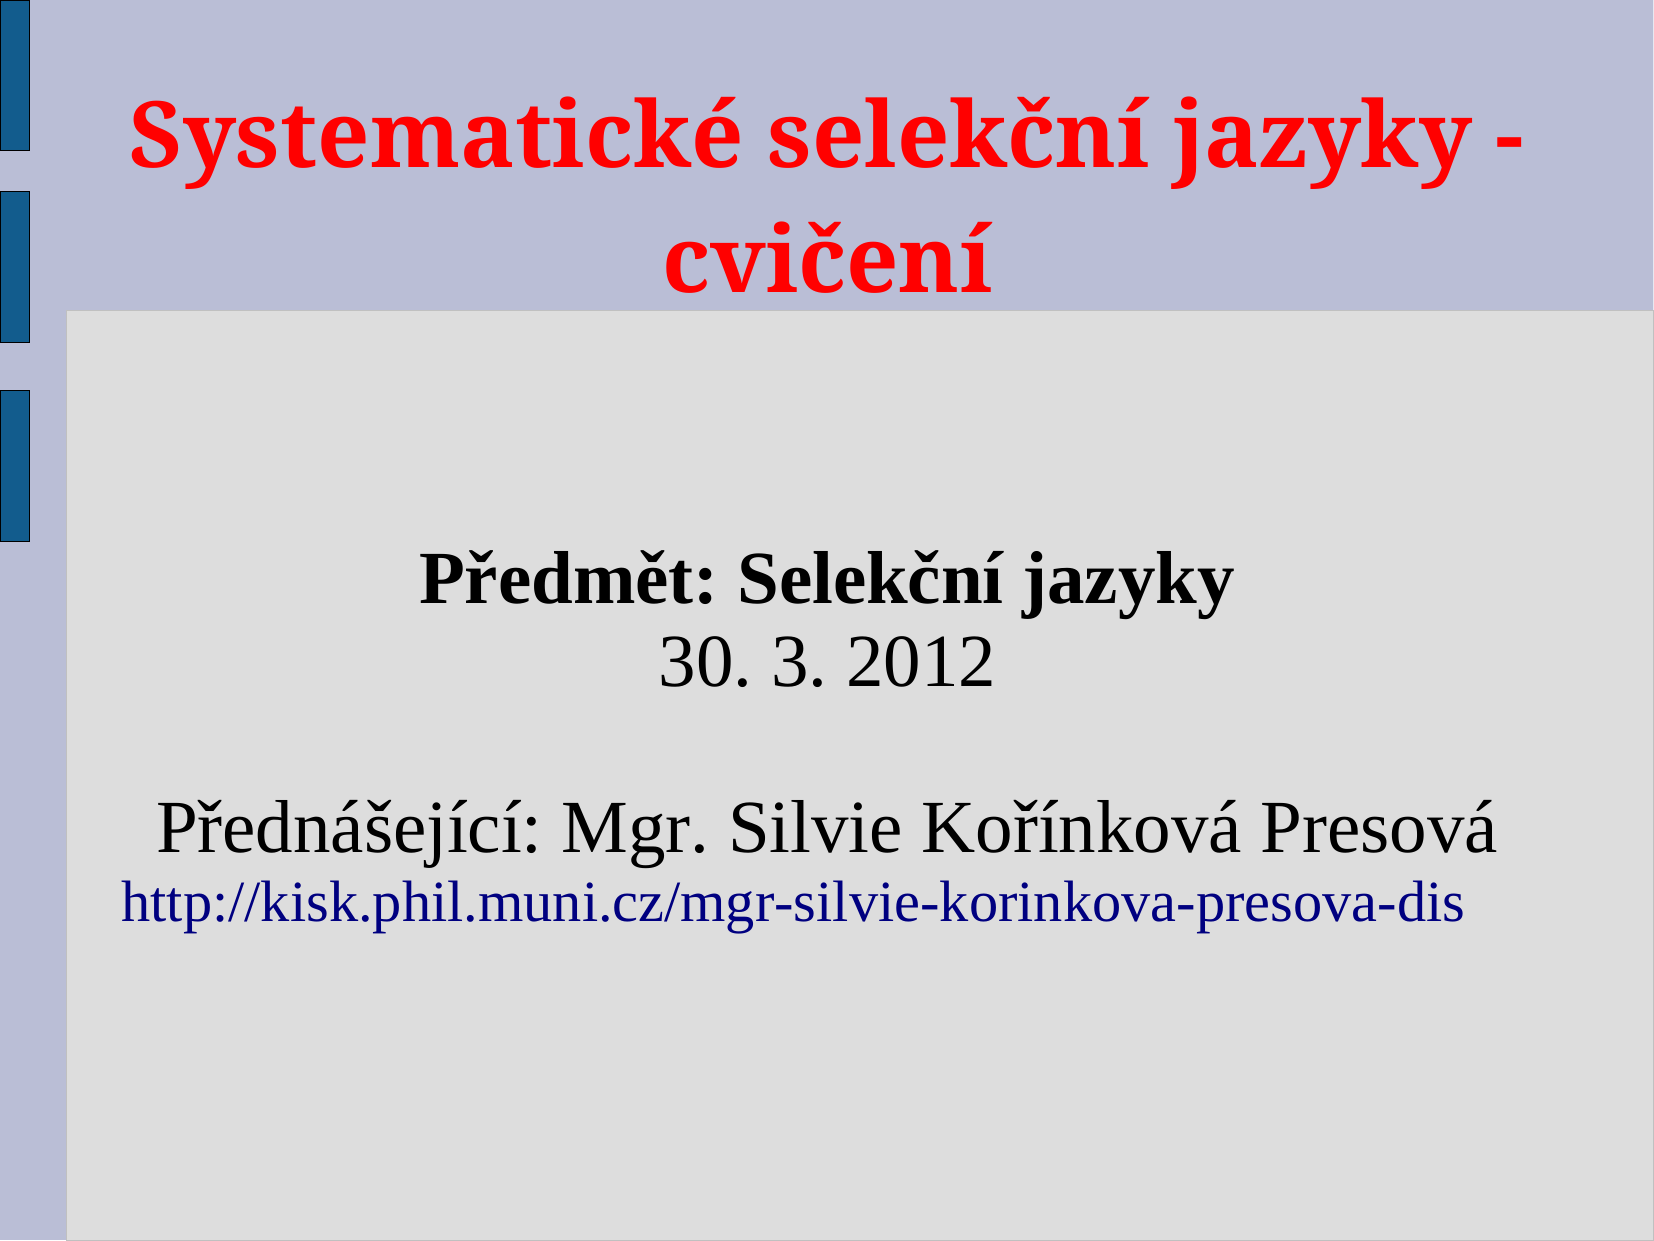

Systematické selekční jazyky -
cvičení
# Předmět: Selekční jazyky
30. 3. 2012
Přednášející: Mgr. Silvie Kořínková Presová
http://kisk.phil.muni.cz/mgr-silvie-korinkova-presova-dis